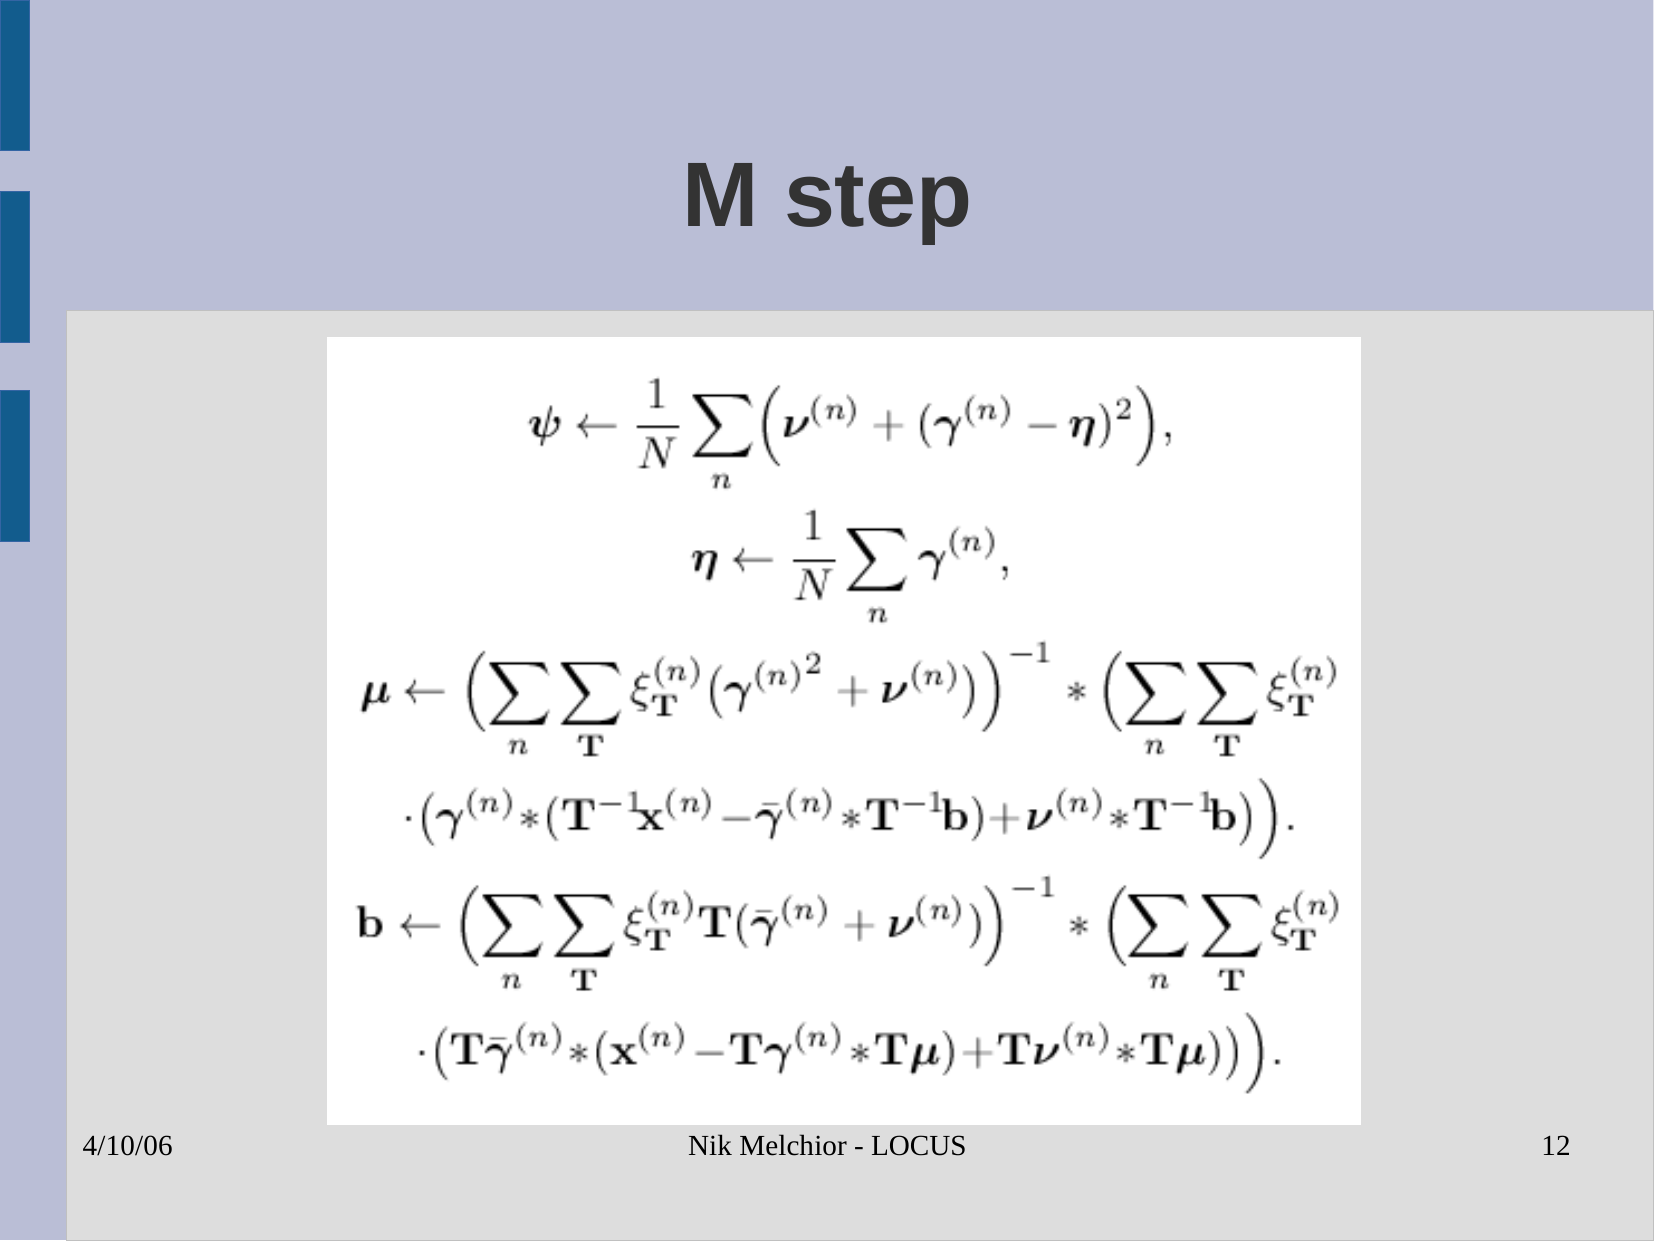

# M step
4/10/06
Nik Melchior - LOCUS
12